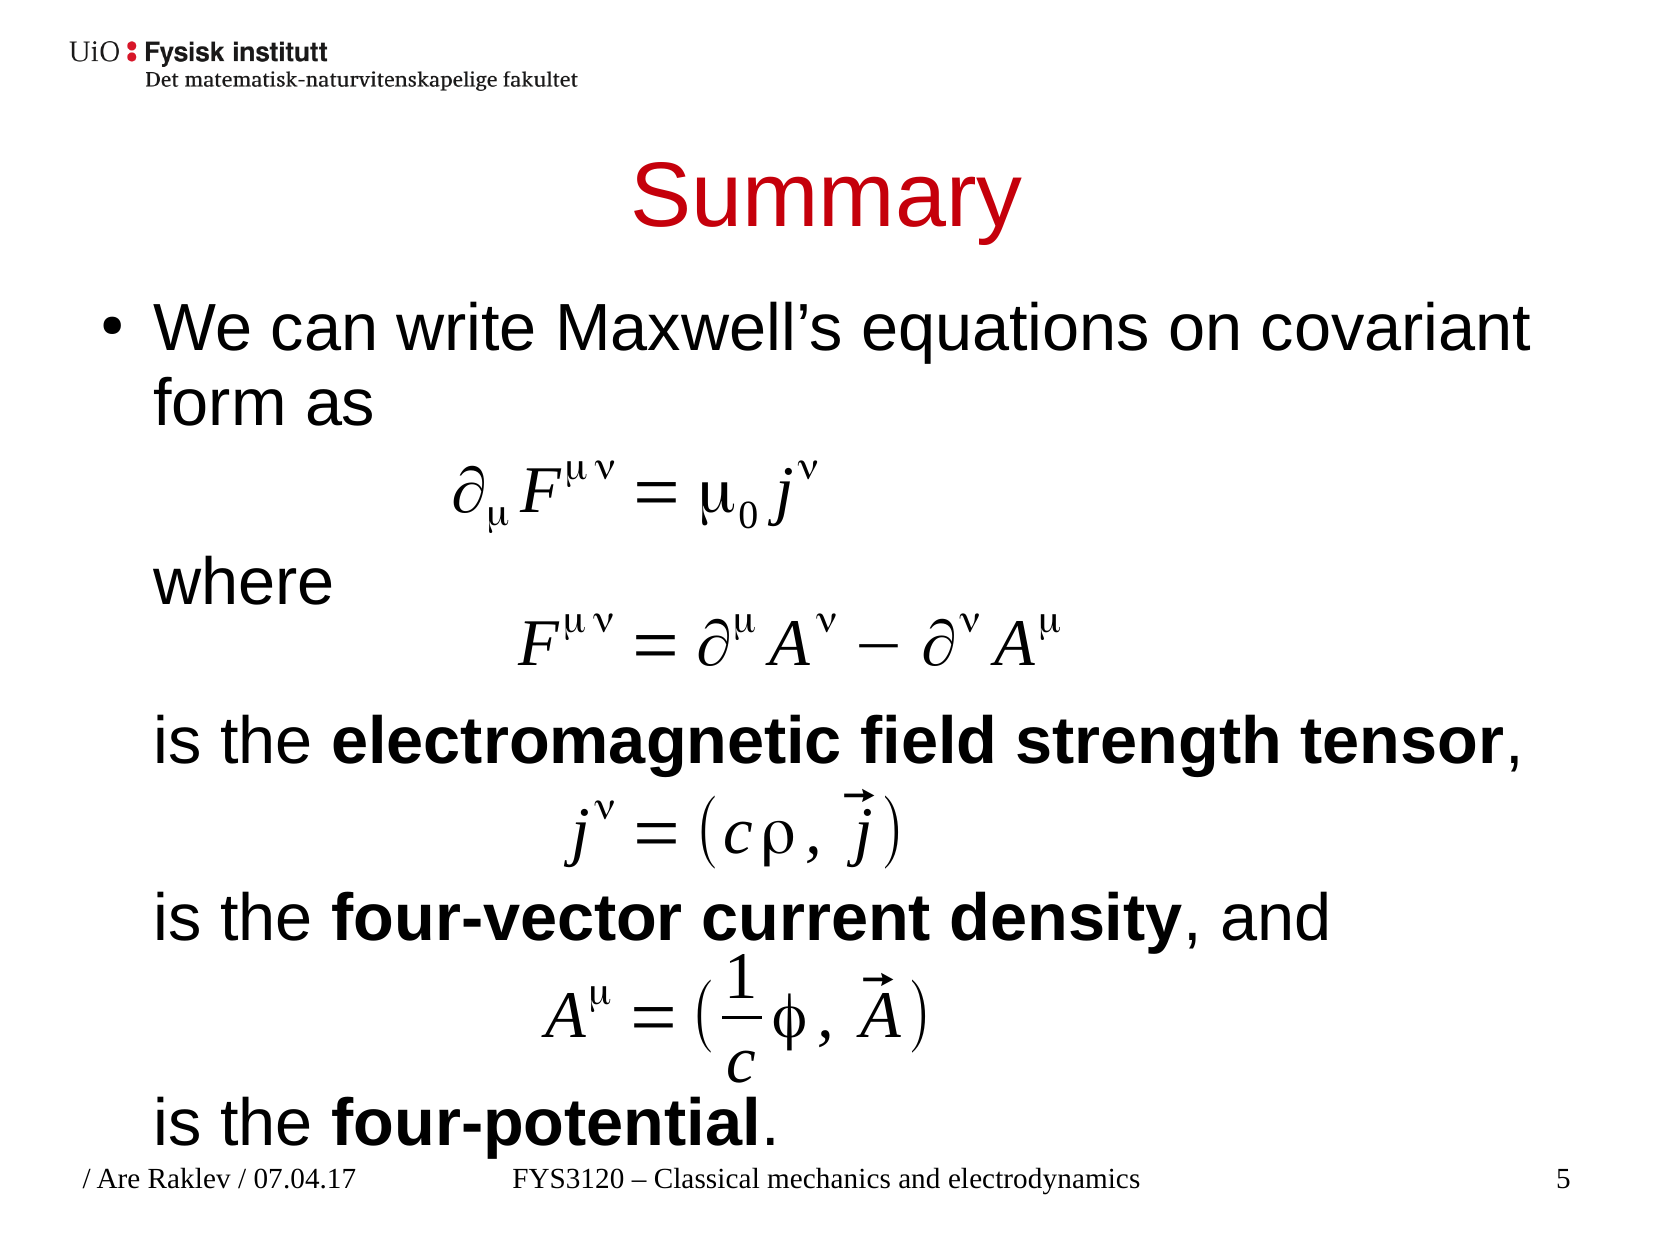

# Summary
We can write Maxwell’s equations on covariant form as
where
is the electromagnetic field strength tensor,
is the four-vector current density, and
is the four-potential.
/ Are Raklev / 07.04.17
FYS3120 – Classical mechanics and electrodynamics
5